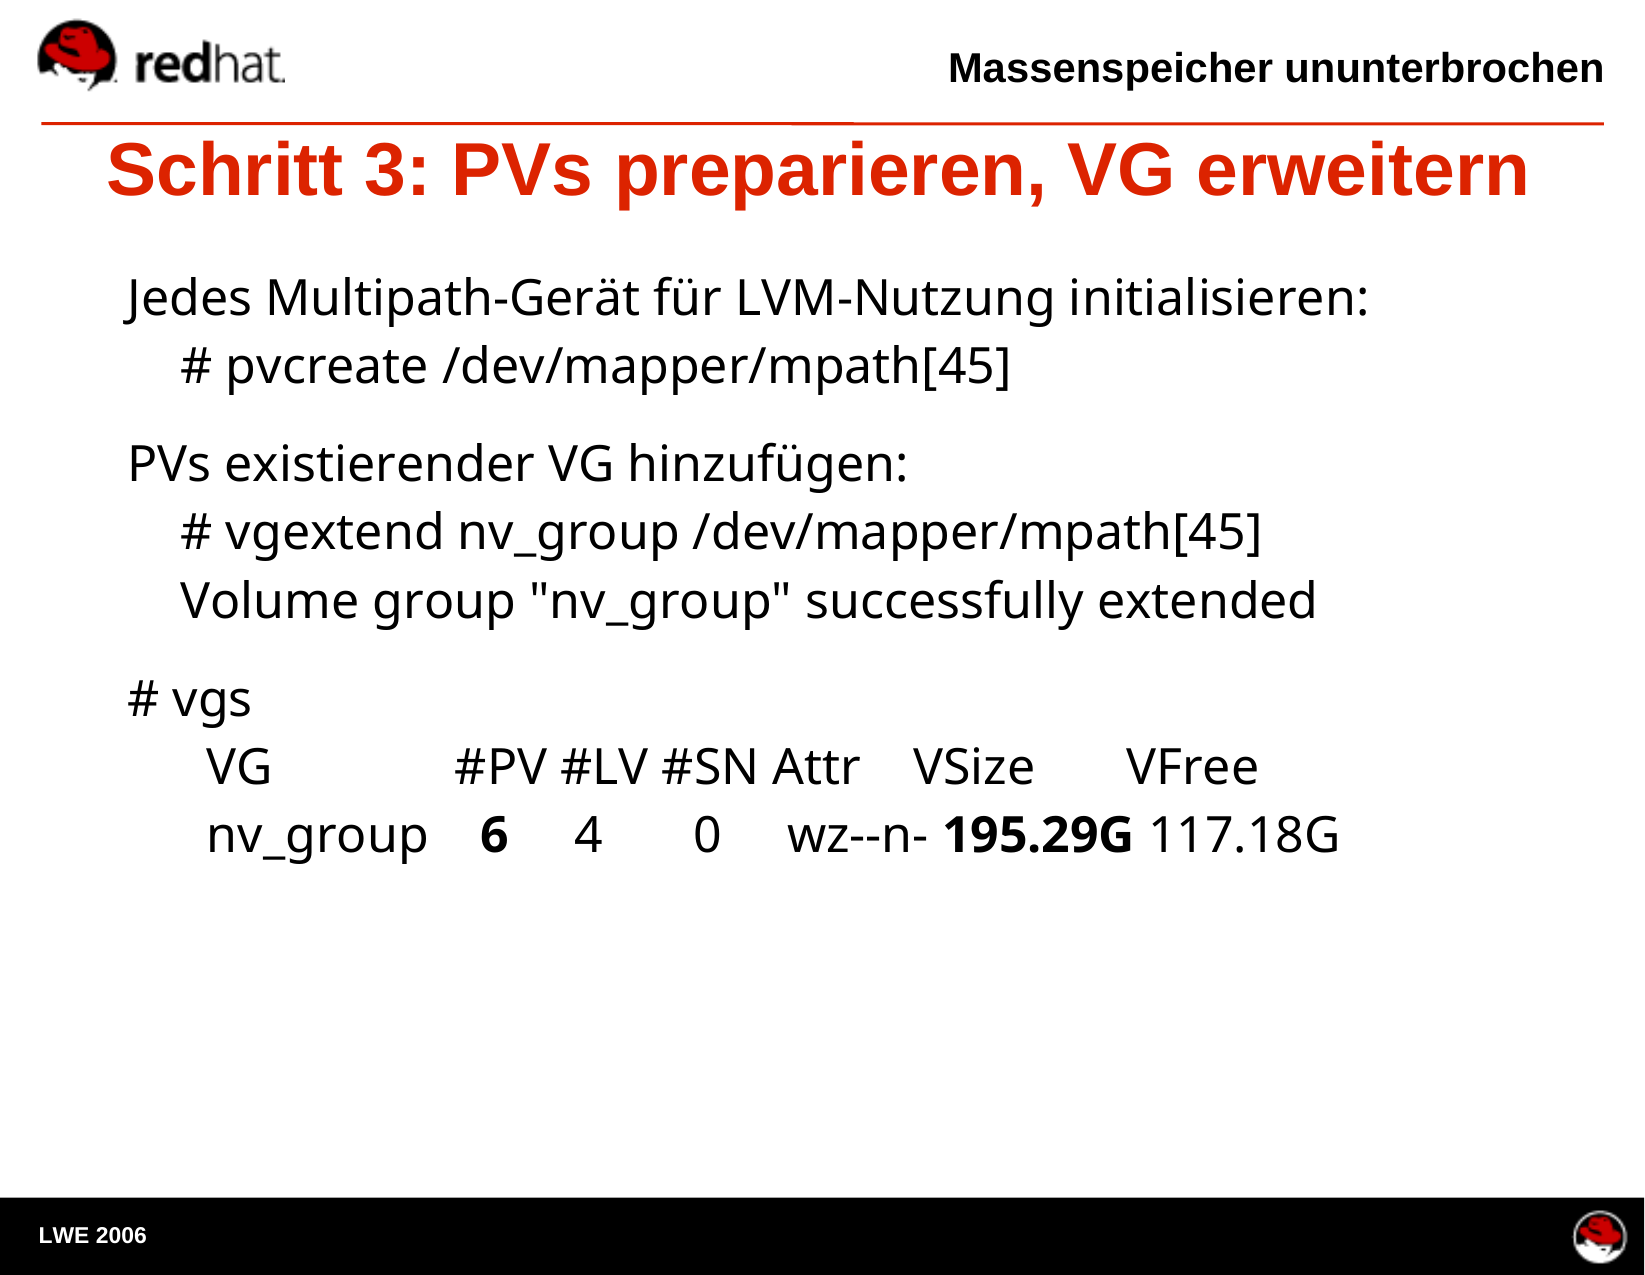

Massenspeicher ununterbrochen
Schritt 3: PVs preparieren, VG erweitern
# Jedes Multipath-Gerät für LVM-Nutzung initialisieren: # pvcreate /dev/mapper/mpath[45]
PVs existierender VG hinzufügen:
# vgextend nv_group /dev/mapper/mpath[45]
Volume group "nv_group" successfully extended
# vgs VG #PV #LV #SN Attr VSize VFree nv_group 6 4 0 wz--n- 195.29G 117.18G
LWE 2006